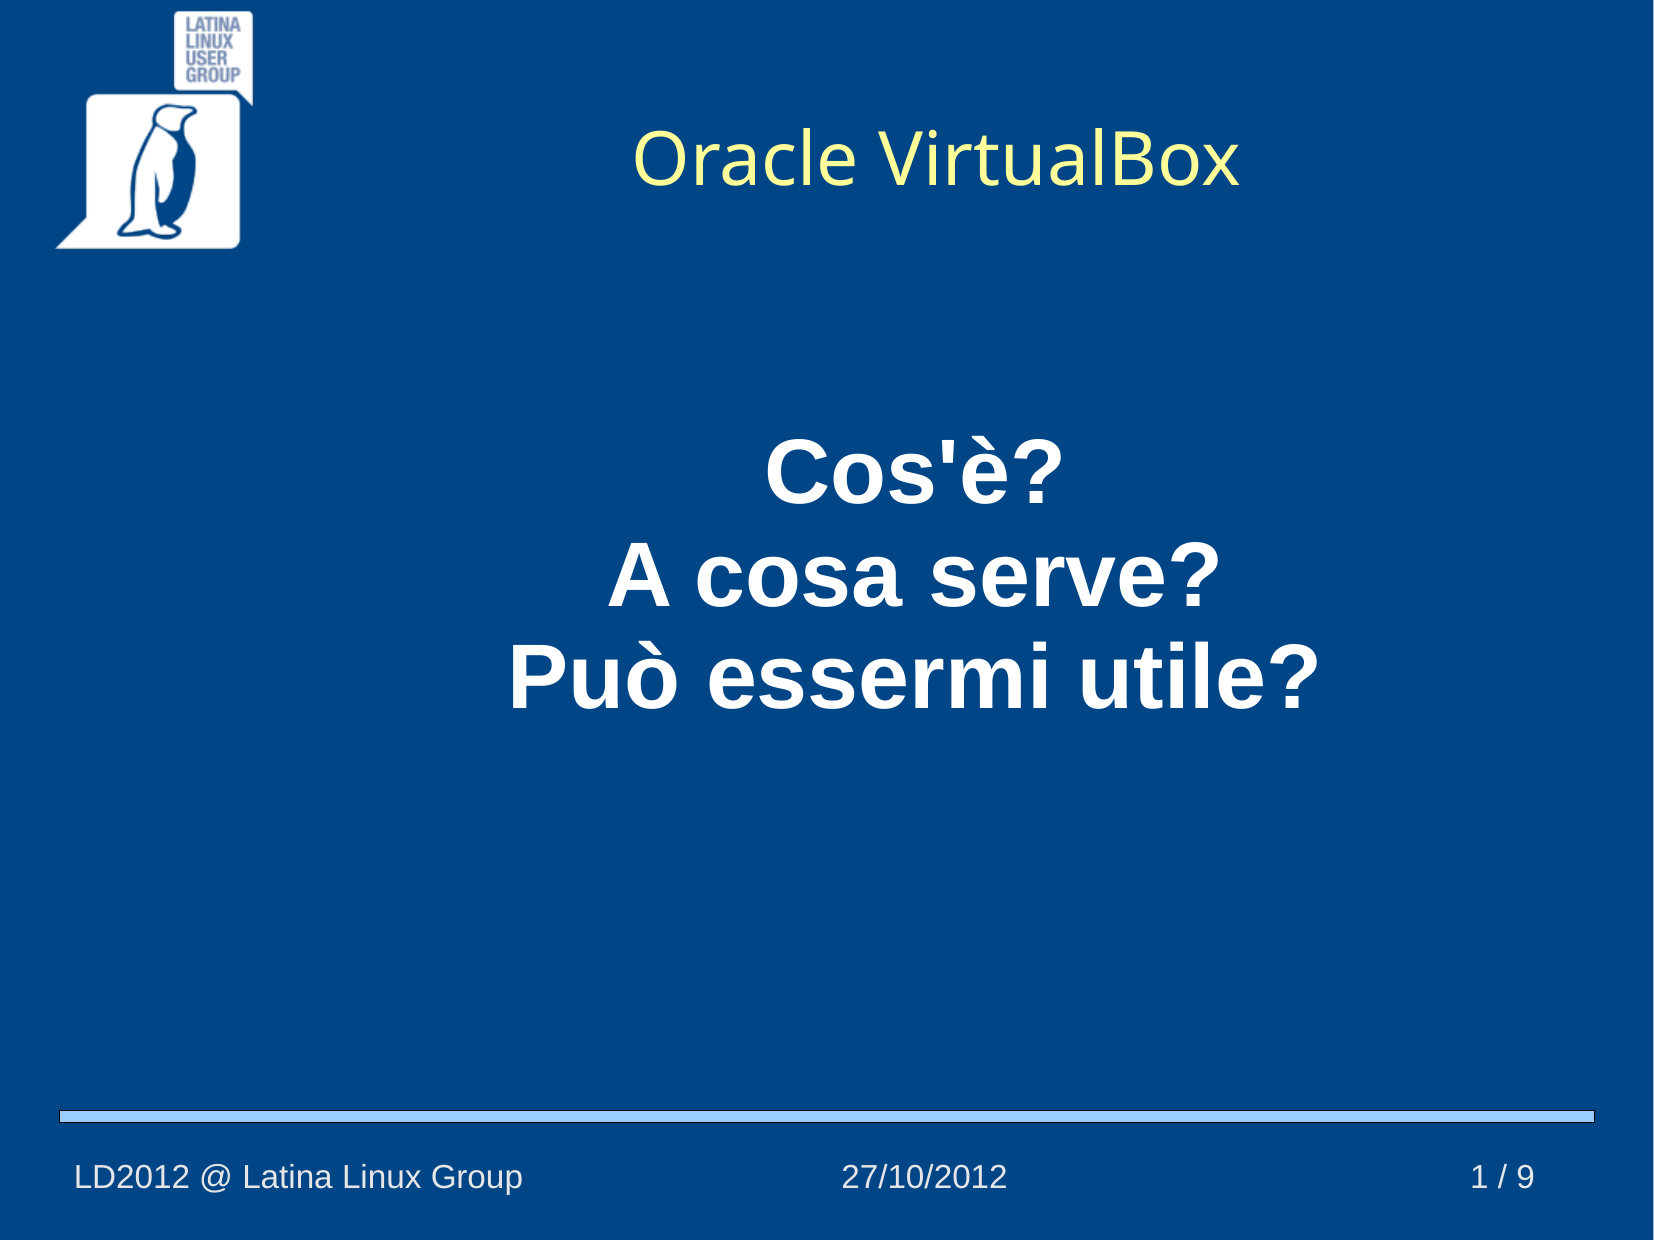

# Oracle VirtualBox
Cos'è?
A cosa serve?
Può essermi utile?